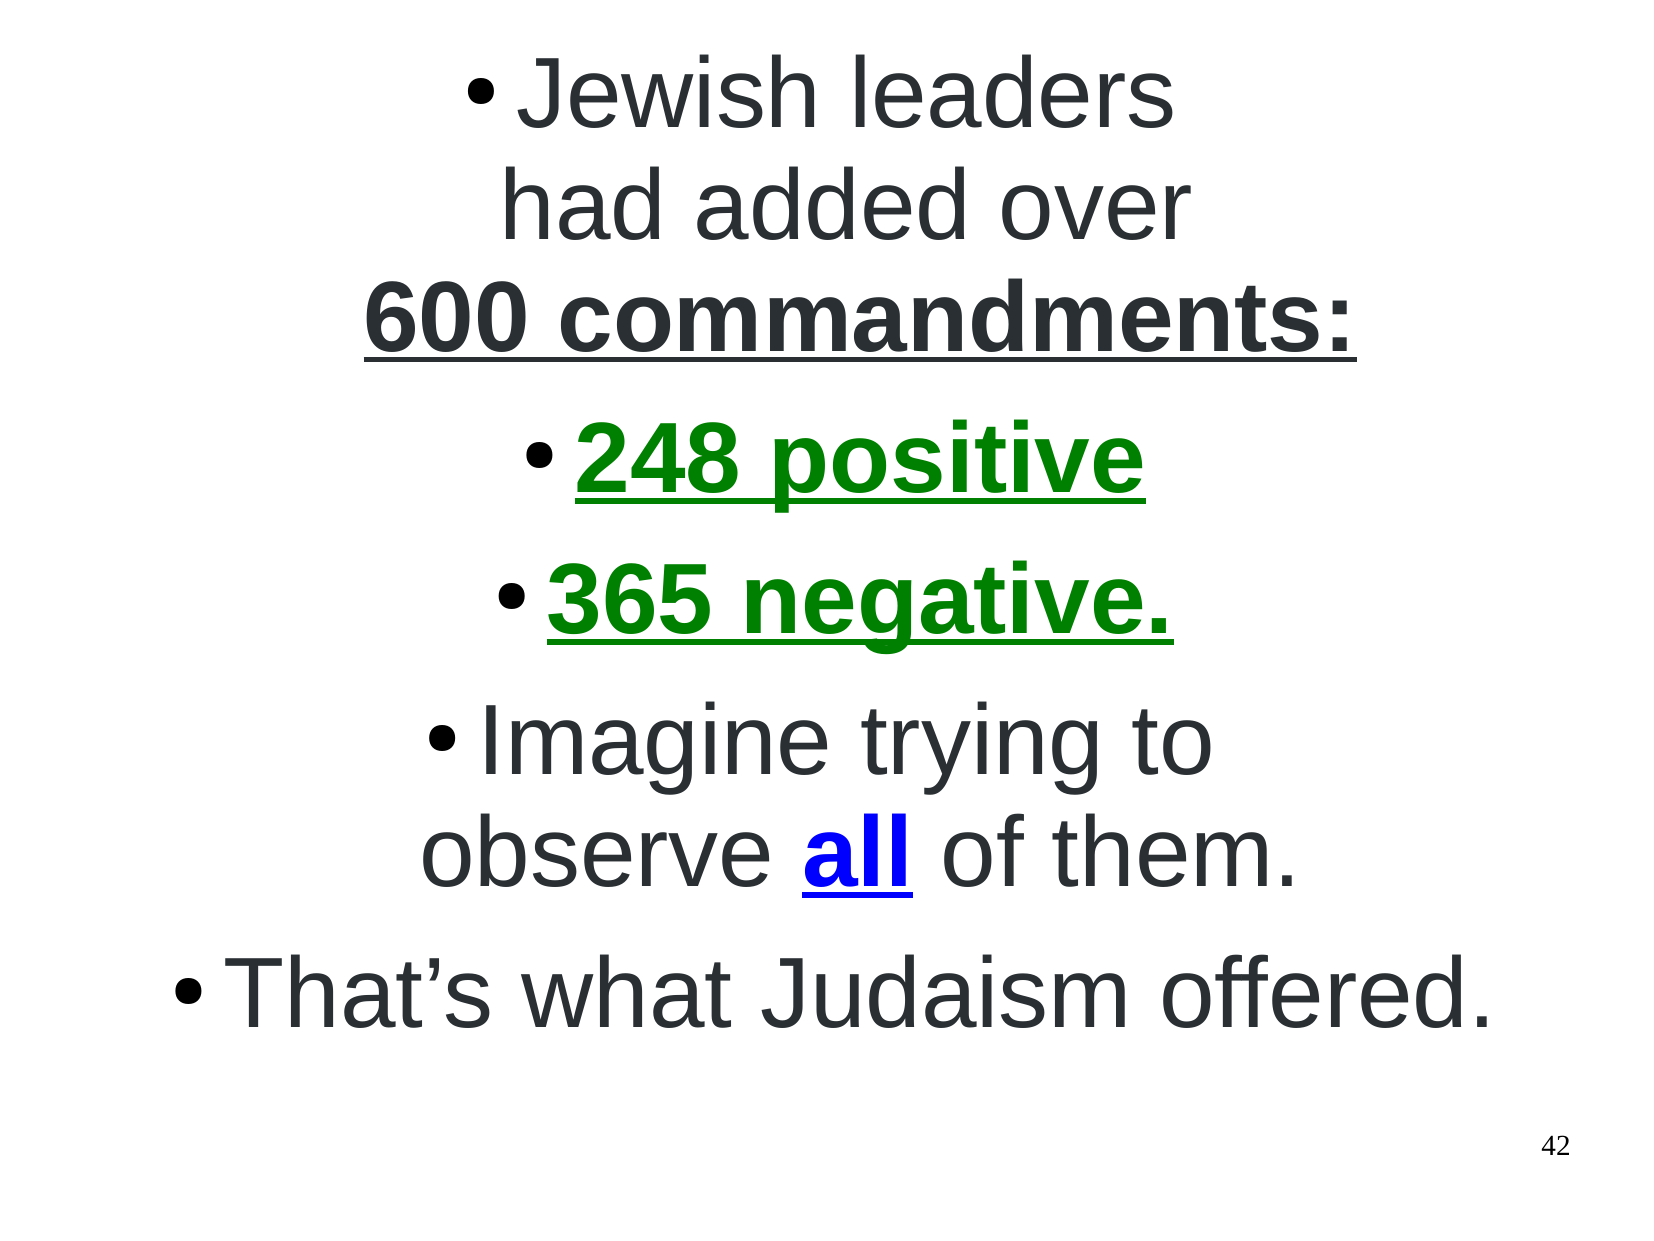

# Jewish leaders had added over 600 commandments:
248 positive
365 negative.
Imagine trying to
observe all of them.
That’s what Judaism offered.
42